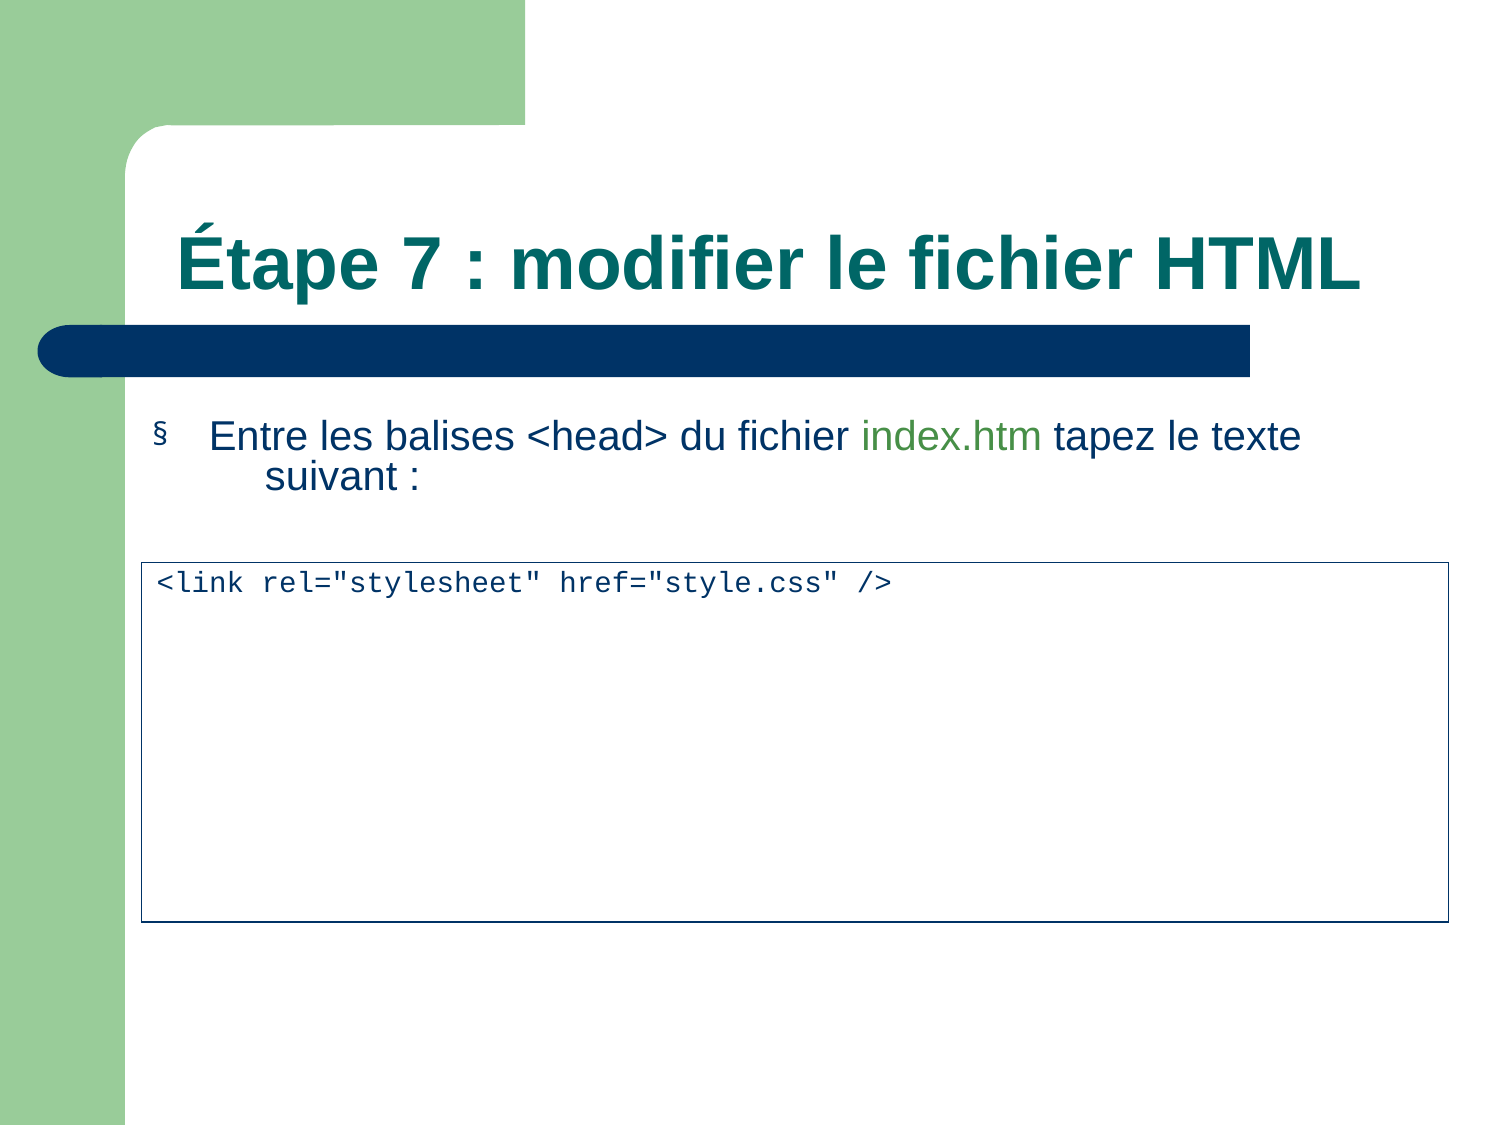

# Étape 7 : modifier le fichier HTML
Entre les balises <head> du fichier index.htm tapez le texte suivant :
<link rel="stylesheet" href="style.css" />